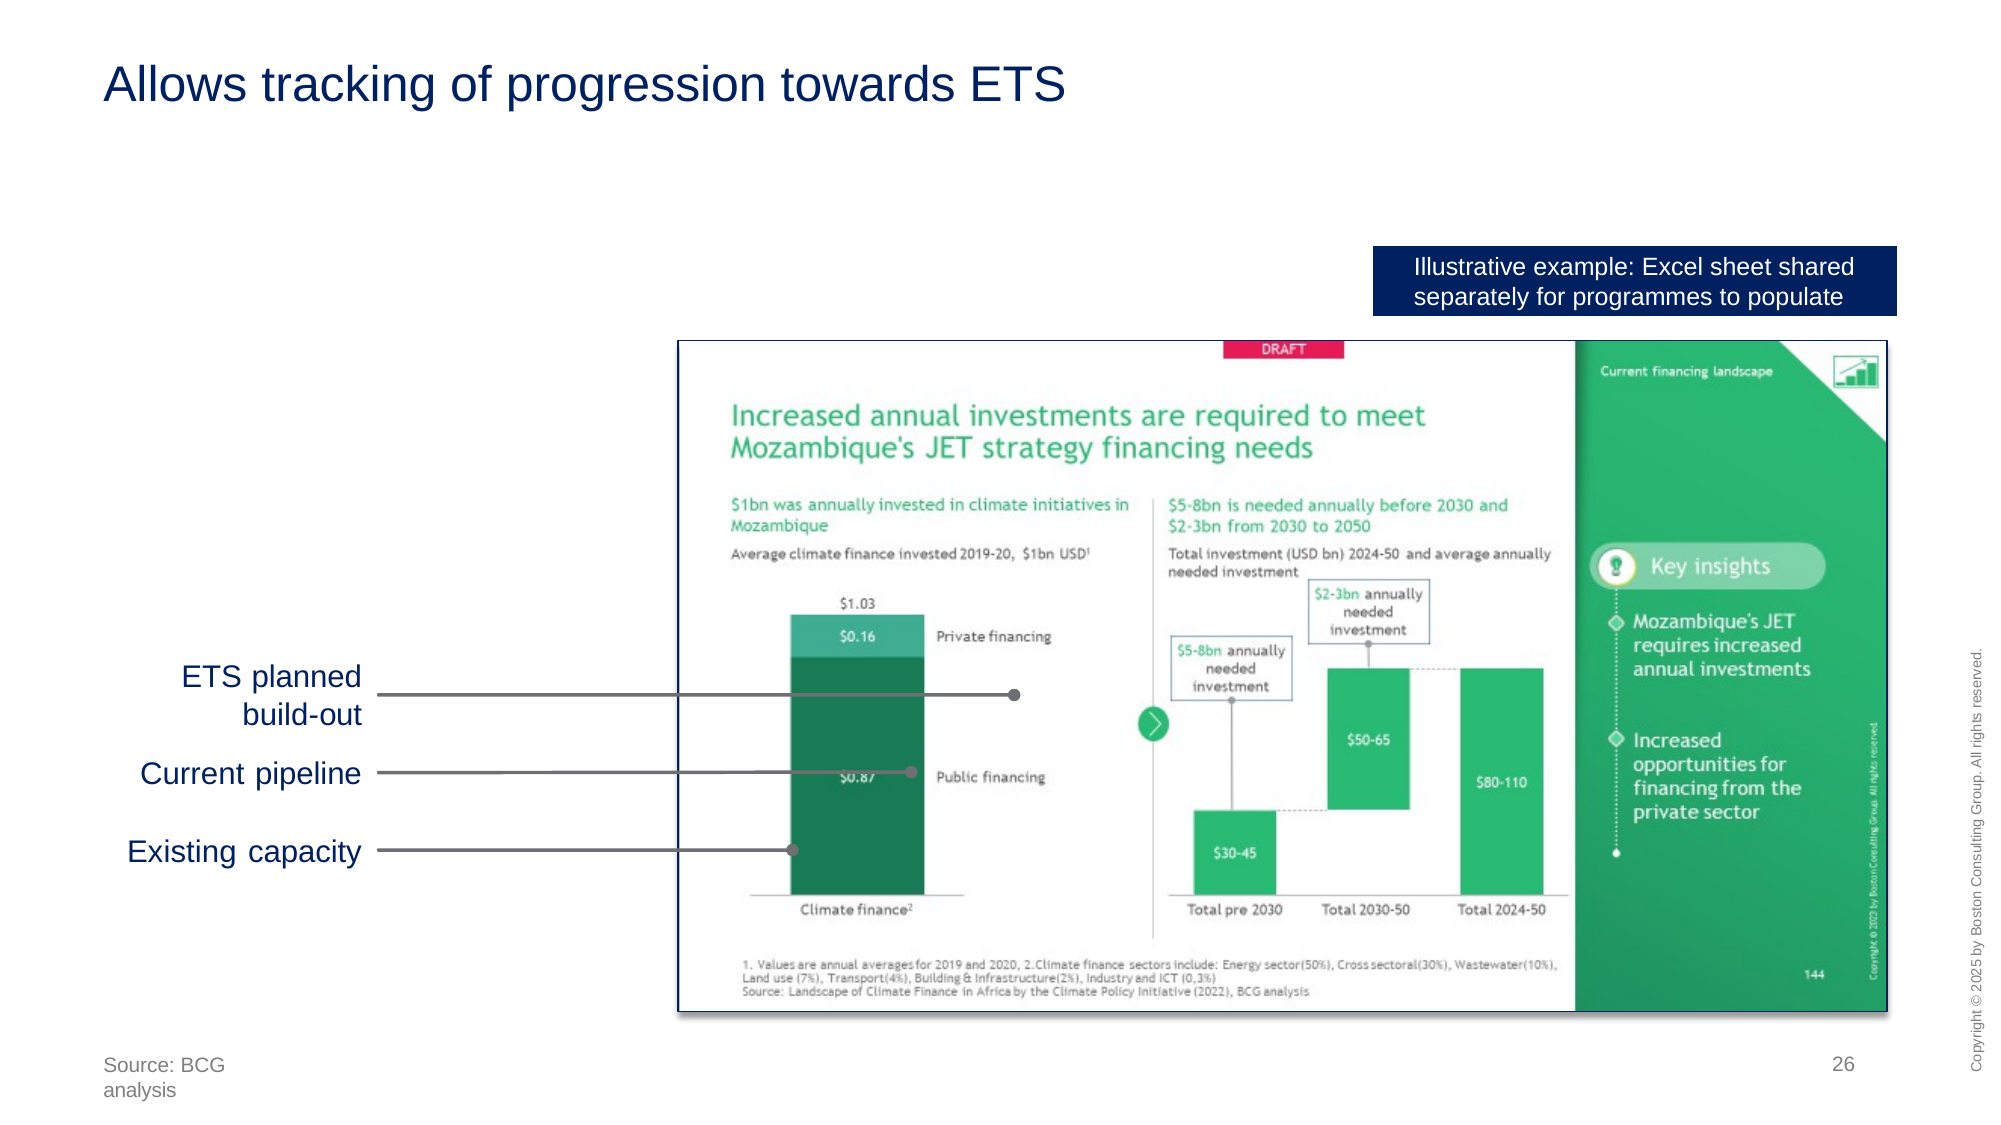

# Allows tracking of progression towards ETS
Illustrative example: Excel sheet shared separately for programmes to populate
ETS planned build-out
Current pipeline
Existing capacity
Source: BCG analysis